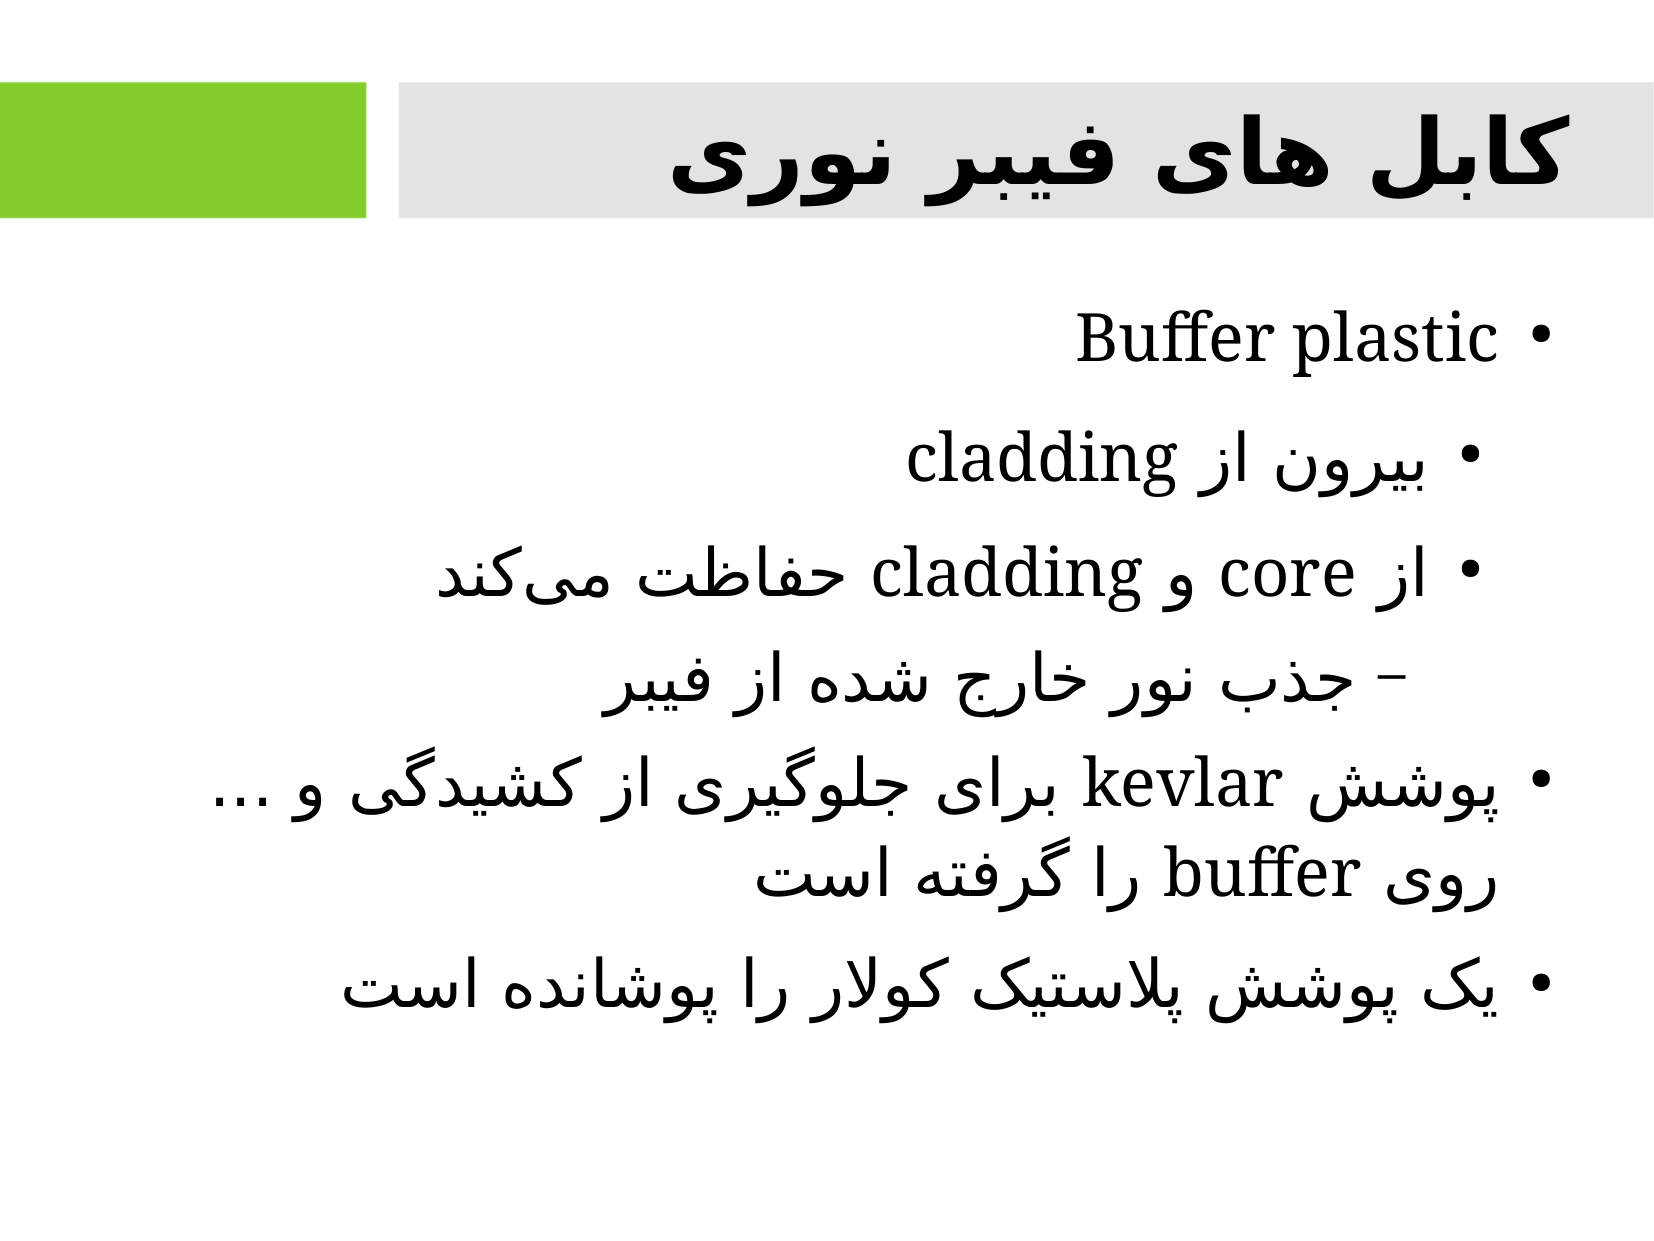

# کابل های فیبر نوری
Buffer plastic
بیرون از cladding
از core و cladding حفاظت می‌کند
جذب نور خارج شده از فیبر
پوشش kevlar برای جلوگیری از کشیدگی و ... روی buffer را گرفته است
یک پوشش پلاستیک کولار را پوشانده است